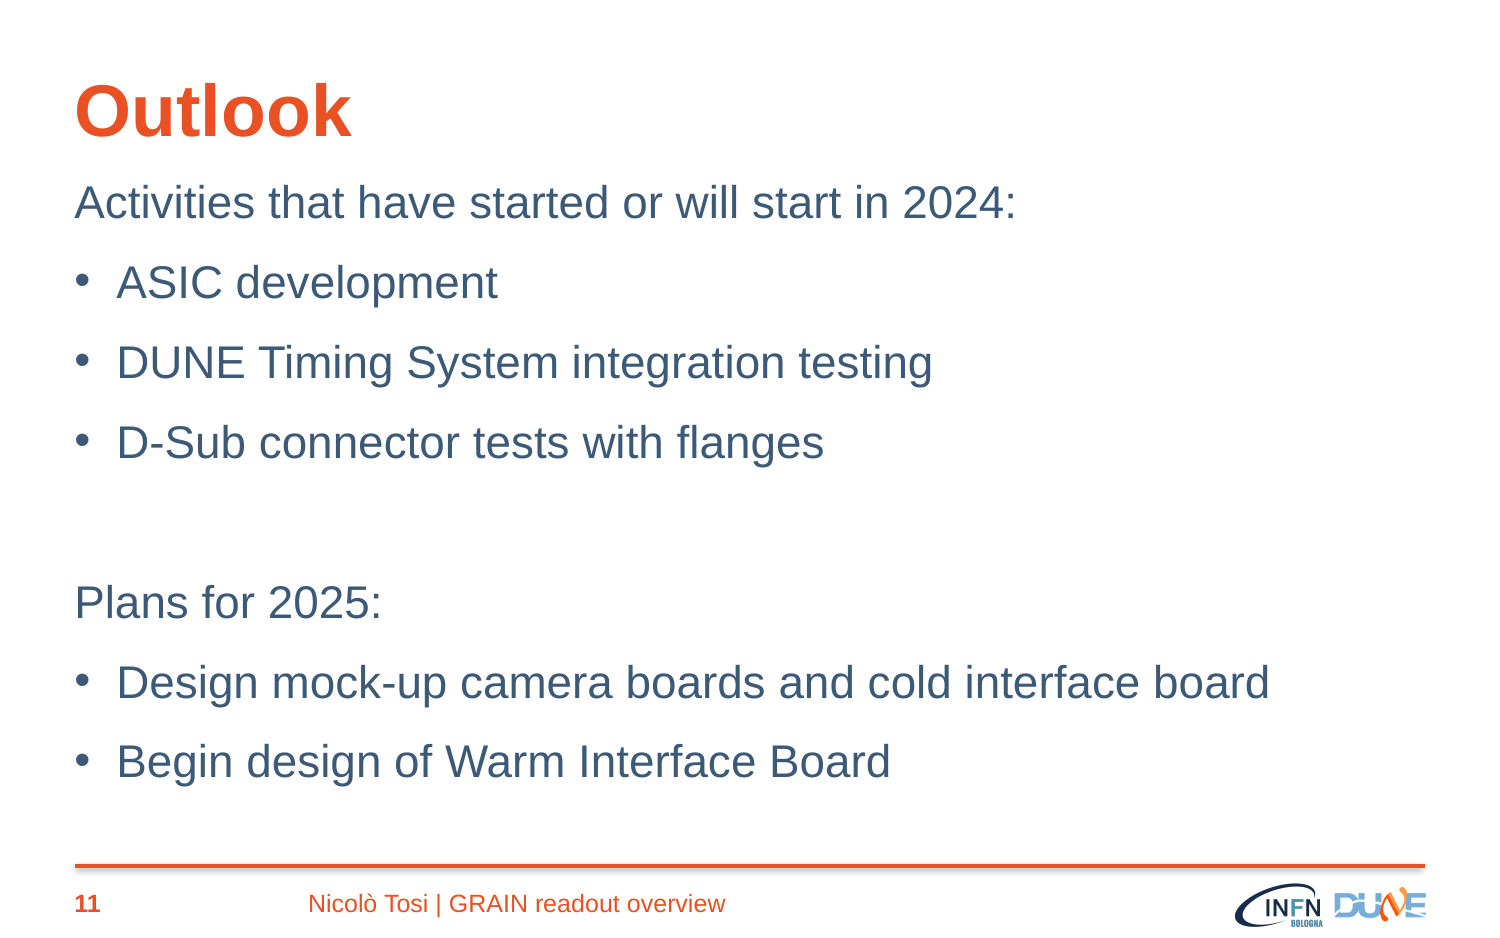

# Outlook
Activities that have started or will start in 2024:
ASIC development
DUNE Timing System integration testing
D-Sub connector tests with flanges
Plans for 2025:
Design mock-up camera boards and cold interface board
Begin design of Warm Interface Board
Nicolò Tosi | GRAIN readout overview